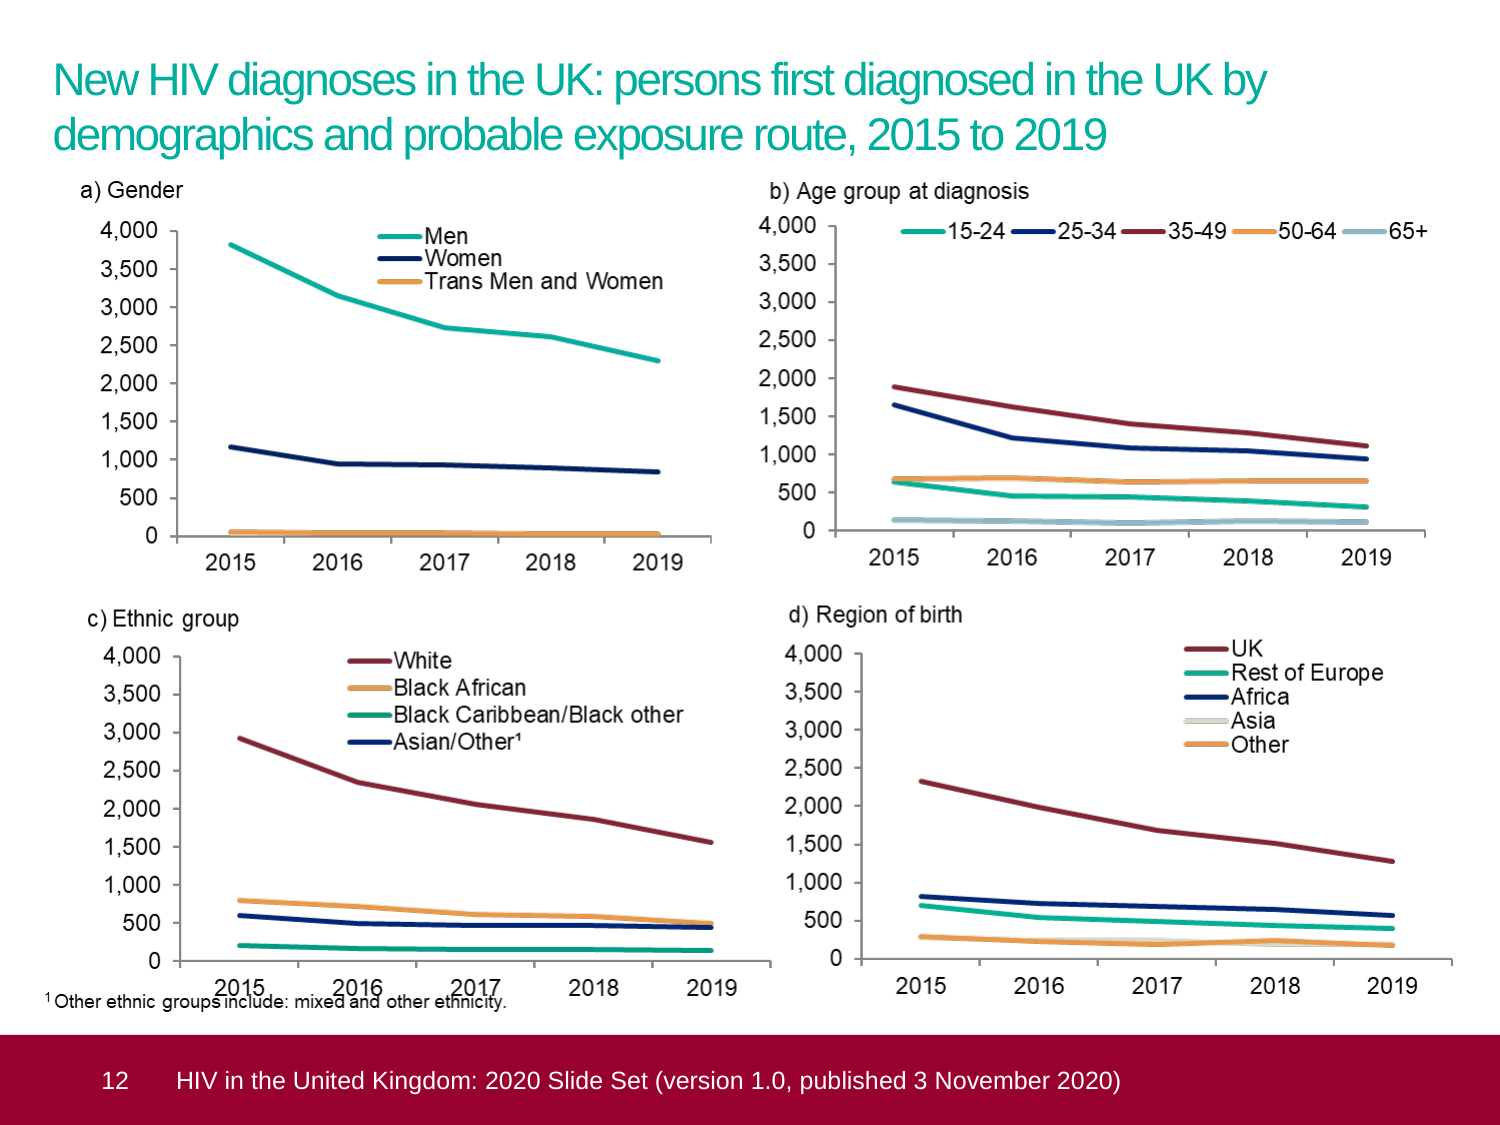

# New HIV diagnoses in the UK: persons first diagnosed in the UK by demographics and probable exposure route, 2015 to 2019
 2
HIV in the United Kingdom: 2020 Slide Set (version 1.0, published 3 November 2020)